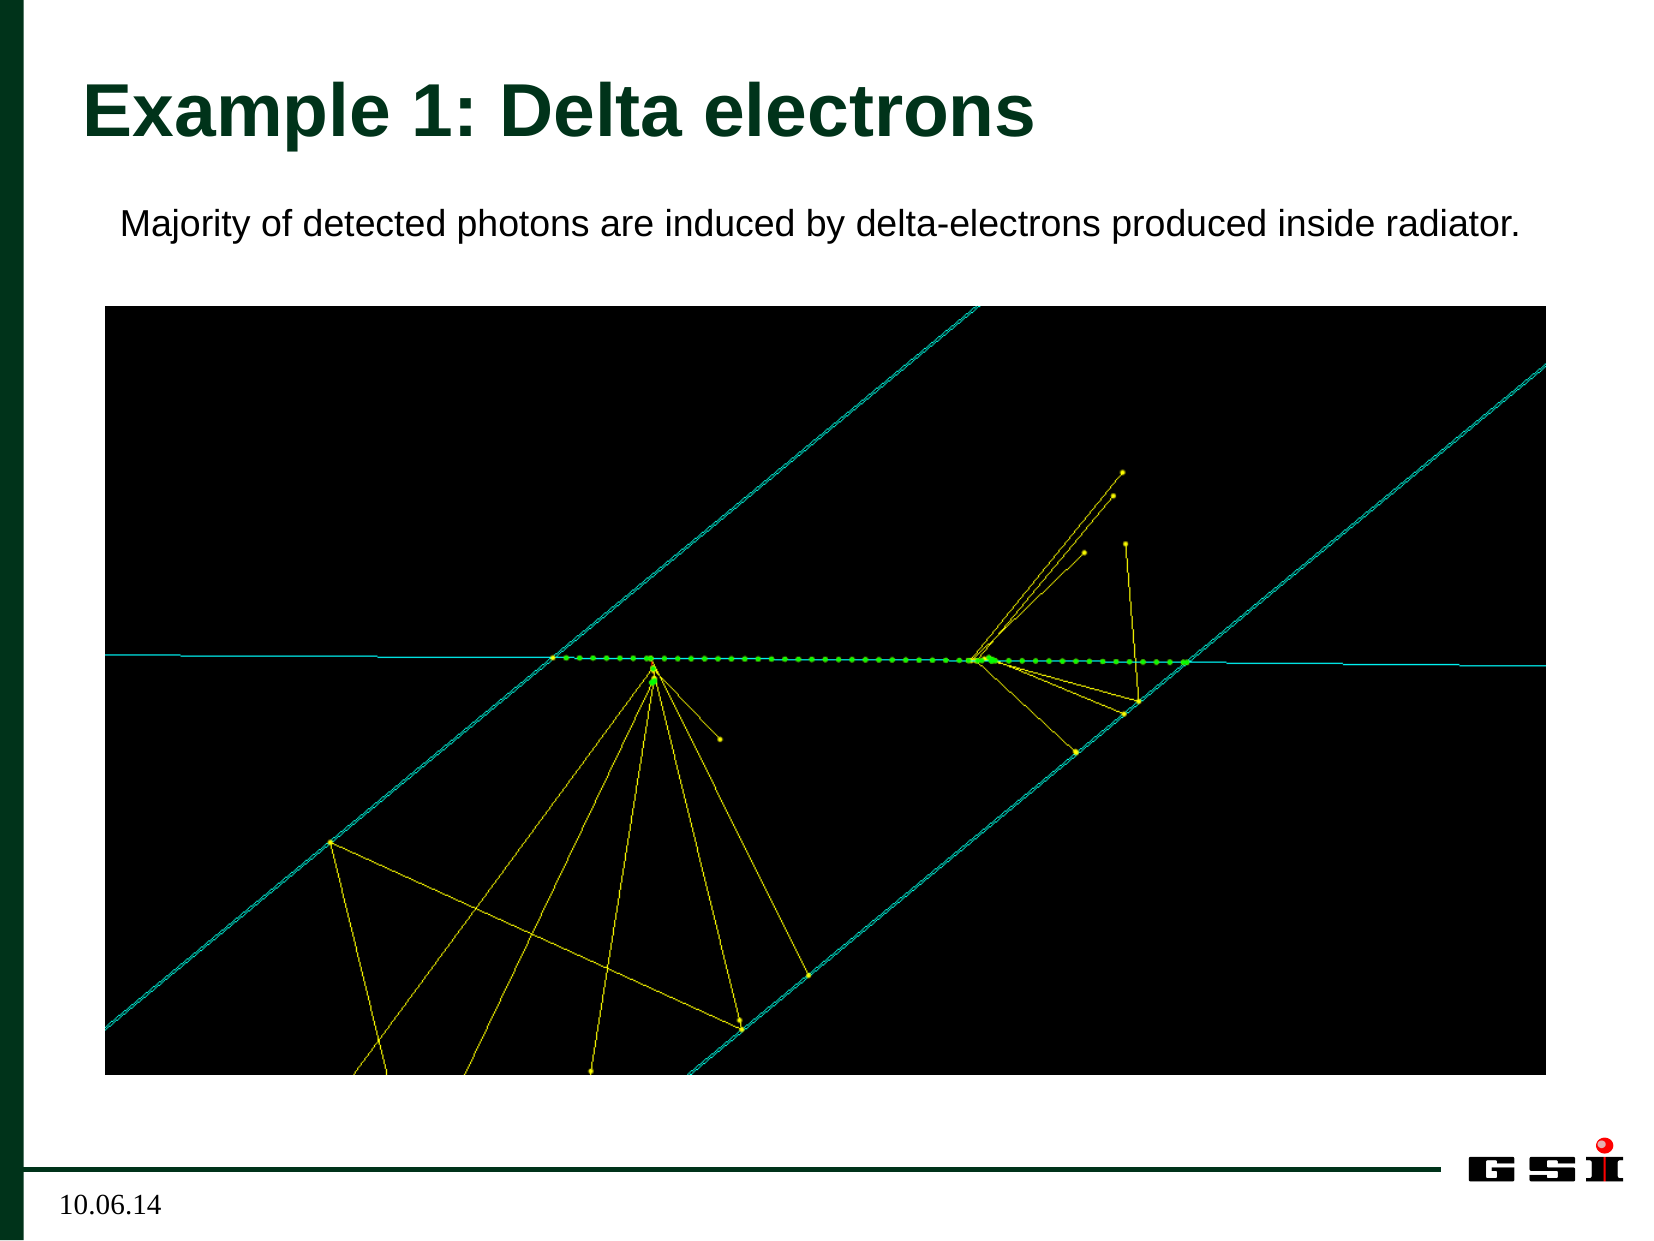

# Example 1: Delta electrons
Majority of detected photons are induced by delta-electrons produced inside radiator.
10.06.14